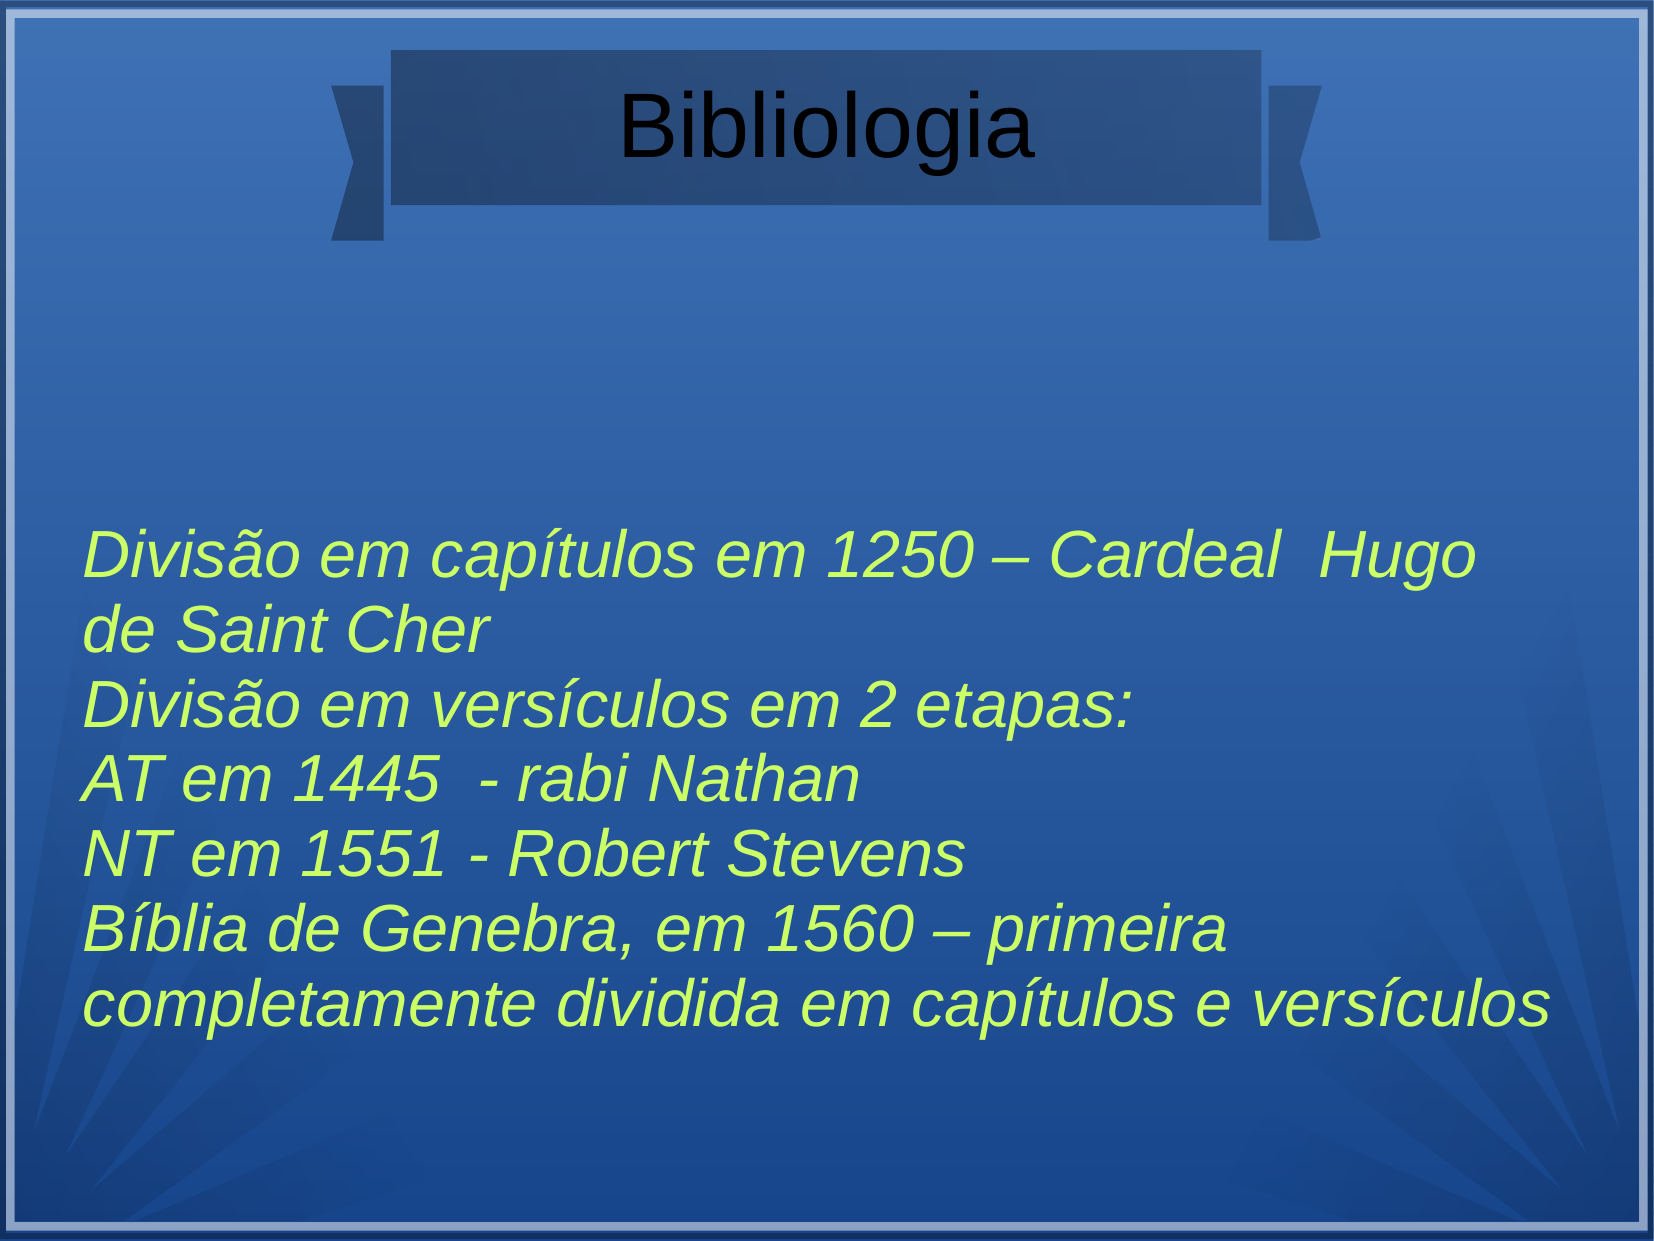

# Bibliologia
Divisão em capítulos em 1250 – Cardeal Hugo de Saint Cher
Divisão em versículos em 2 etapas:
AT em 1445 - rabi Nathan
NT em 1551 - Robert Stevens
Bíblia de Genebra, em 1560 – primeira completamente dividida em capítulos e versículos